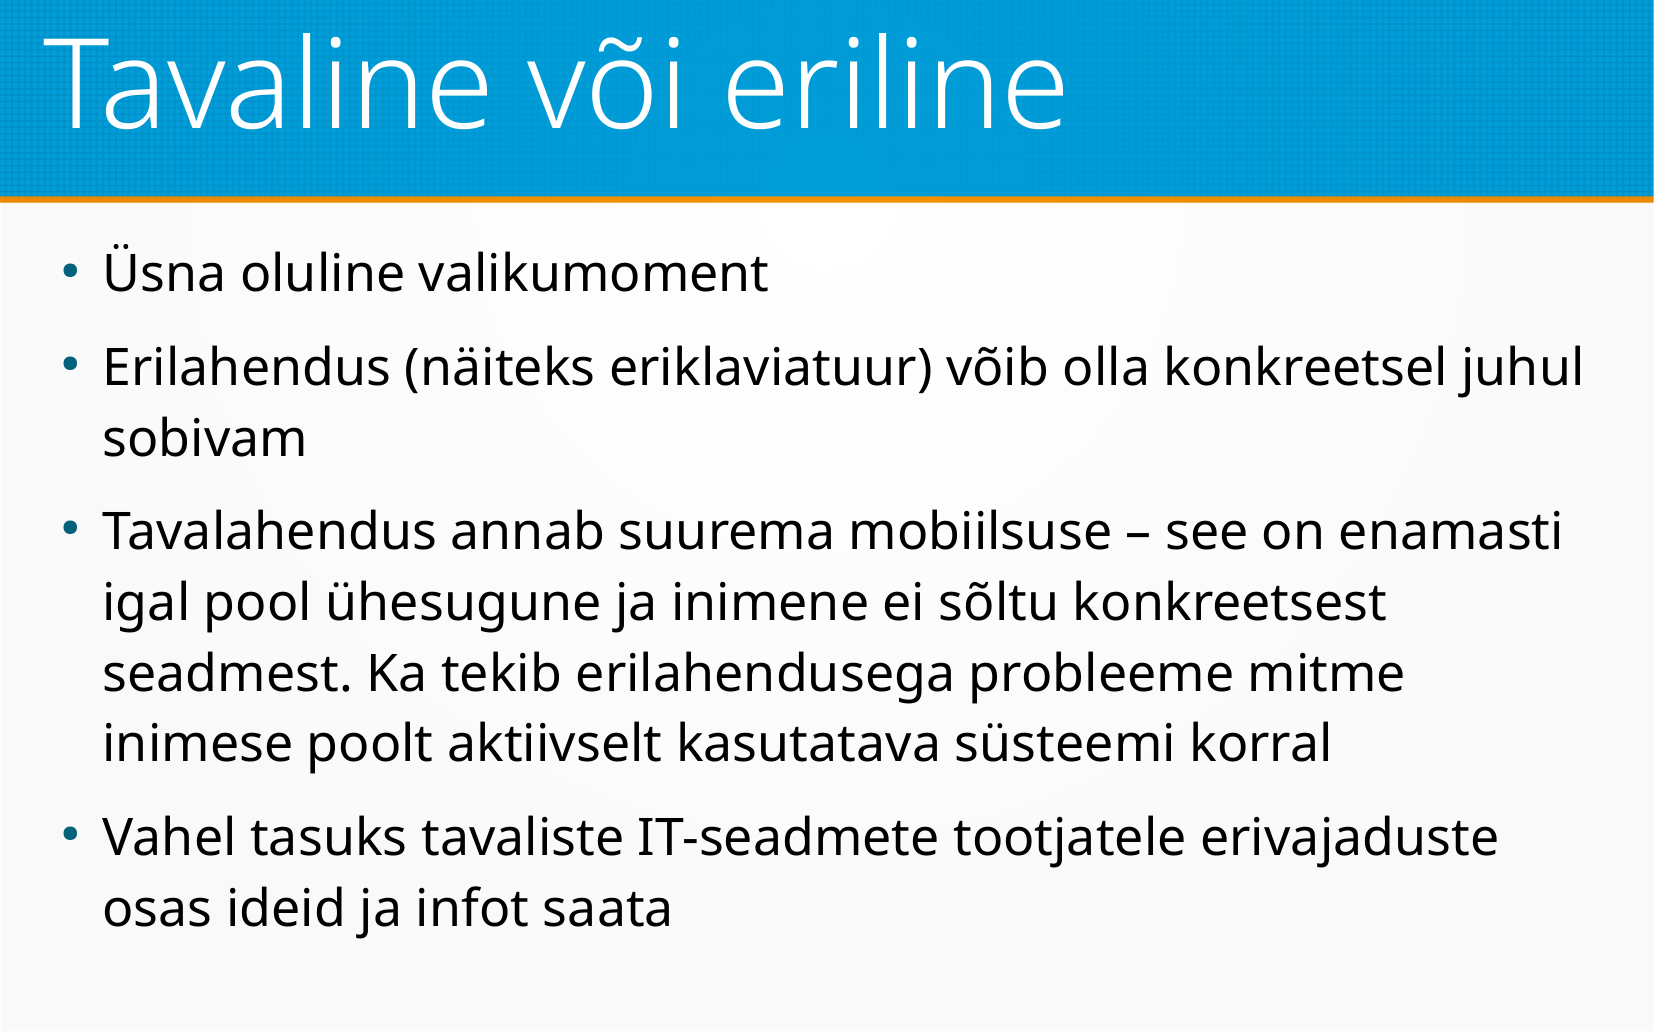

# Tavaline või eriline
Üsna oluline valikumoment
Erilahendus (näiteks eriklaviatuur) võib olla konkreetsel juhul sobivam
Tavalahendus annab suurema mobiilsuse – see on enamasti igal pool ühesugune ja inimene ei sõltu konkreetsest seadmest. Ka tekib erilahendusega probleeme mitme inimese poolt aktiivselt kasutatava süsteemi korral
Vahel tasuks tavaliste IT-seadmete tootjatele erivajaduste osas ideid ja infot saata